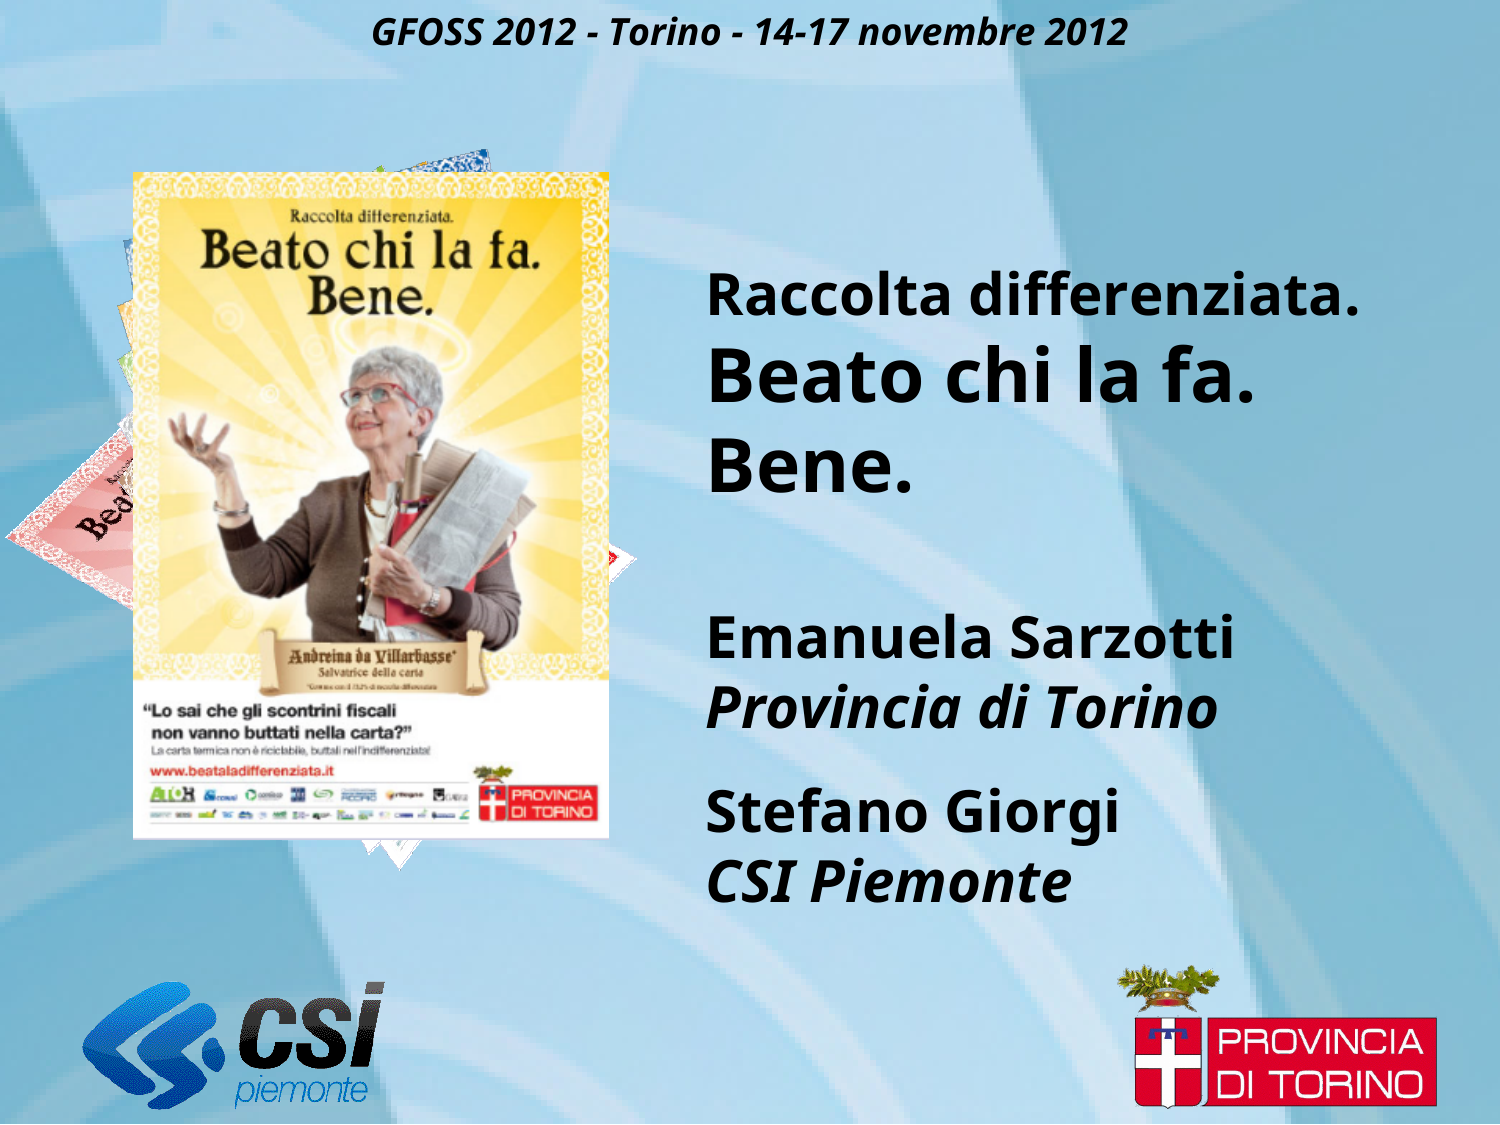

GFOSS 2012 - Torino - 14-17 novembre 2012
Raccolta differenziata.
Beato chi la fa.
Bene.
Emanuela Sarzotti
Provincia di Torino
Stefano Giorgi
CSI Piemonte